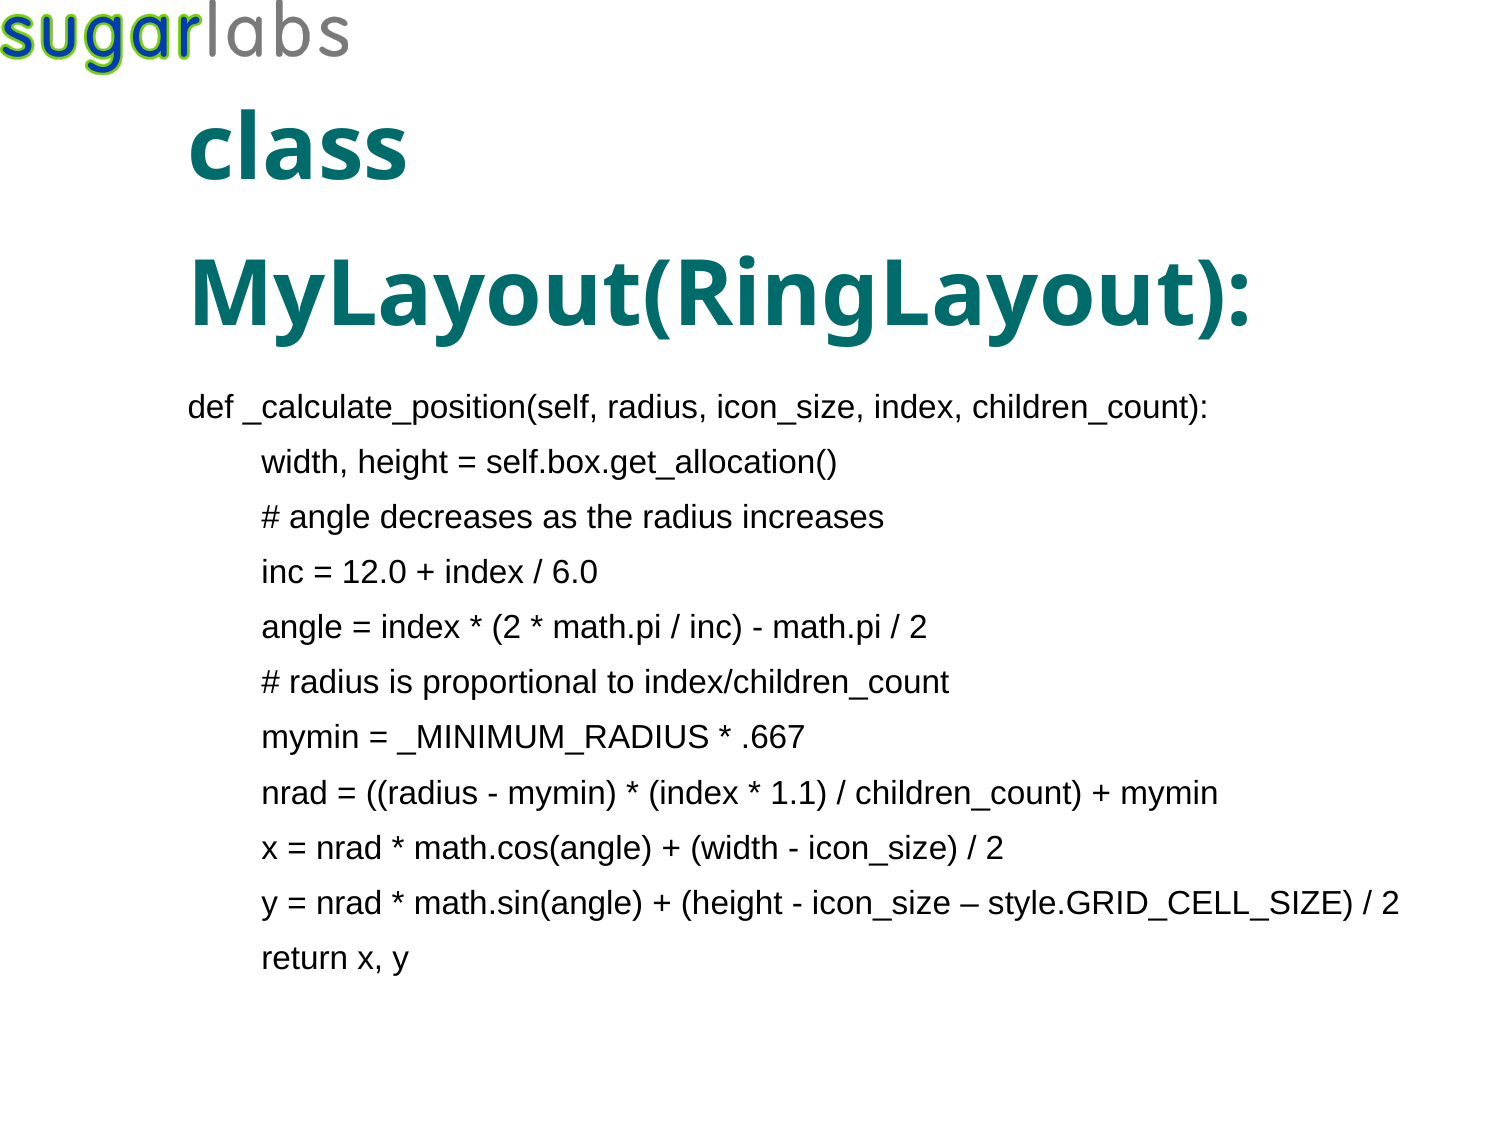

# class MyLayout(RingLayout):
def _calculate_position(self, radius, icon_size, index, children_count):
 width, height = self.box.get_allocation()
 # angle decreases as the radius increases
 inc = 12.0 + index / 6.0
 angle = index * (2 * math.pi / inc) - math.pi / 2
 # radius is proportional to index/children_count
 mymin = _MINIMUM_RADIUS * .667
 nrad = ((radius - mymin) * (index * 1.1) / children_count) + mymin
 x = nrad * math.cos(angle) + (width - icon_size) / 2
 y = nrad * math.sin(angle) + (height - icon_size – style.GRID_CELL_SIZE) / 2
 return x, y